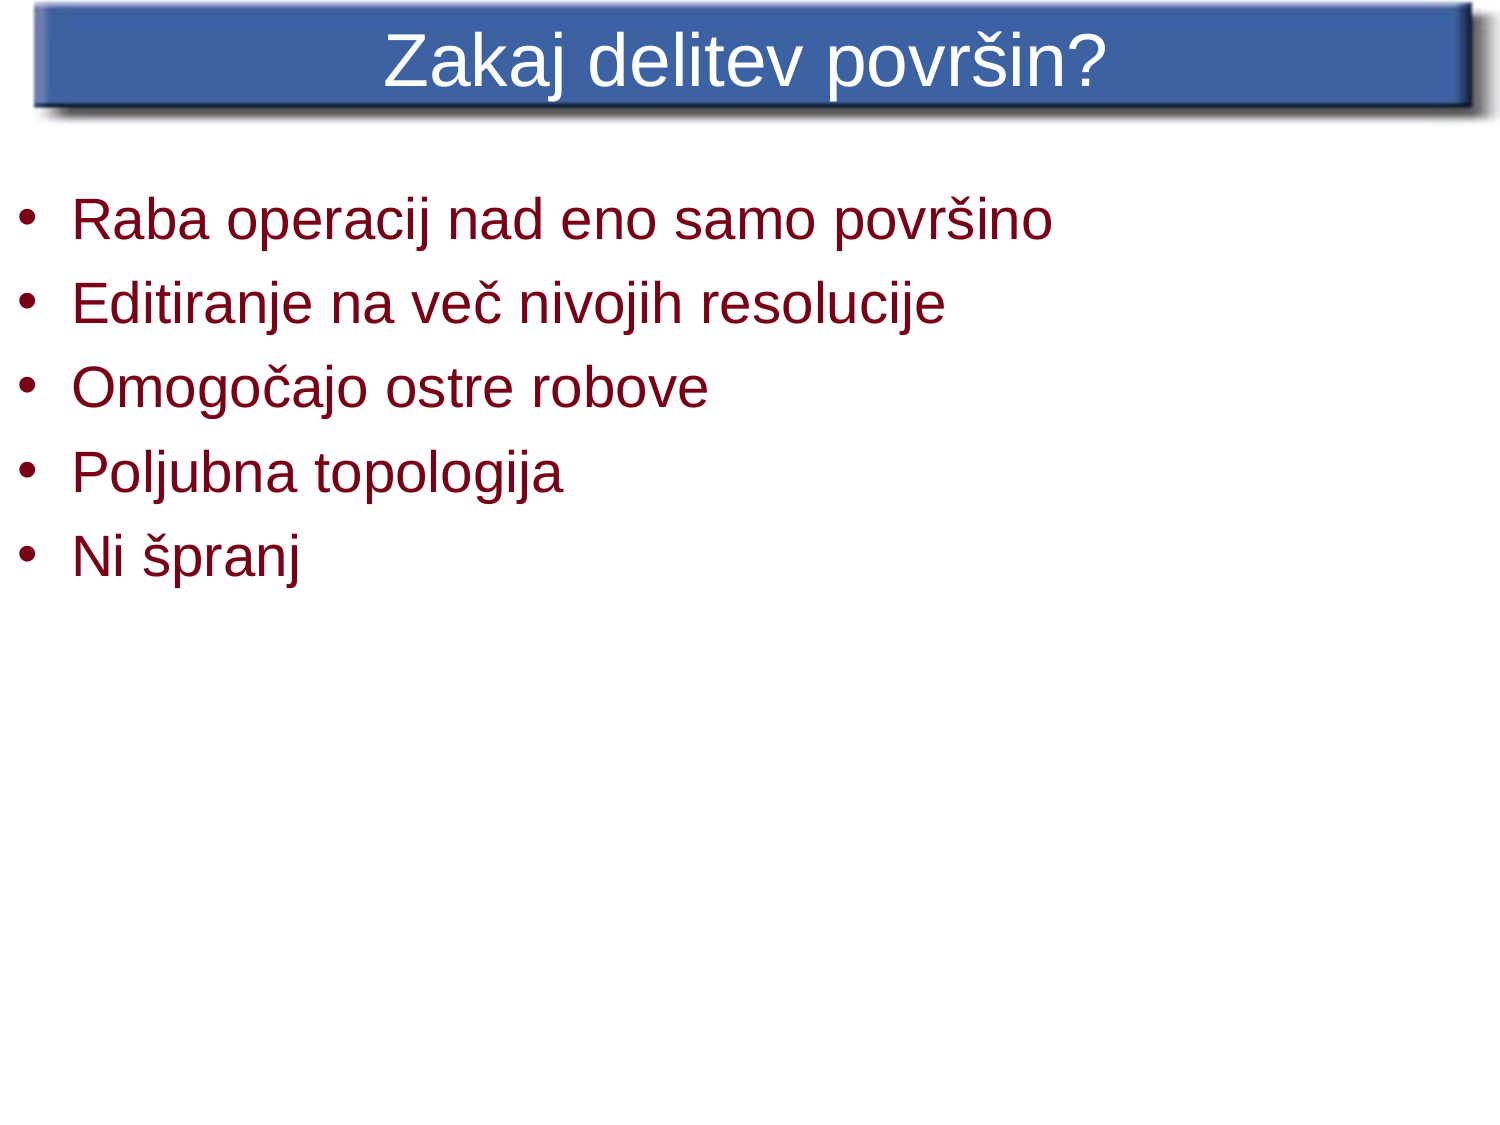

# Zakaj delitev površin?
Raba operacij nad eno samo površino
Editiranje na več nivojih resolucije
Omogočajo ostre robove
Poljubna topologija
Ni špranj